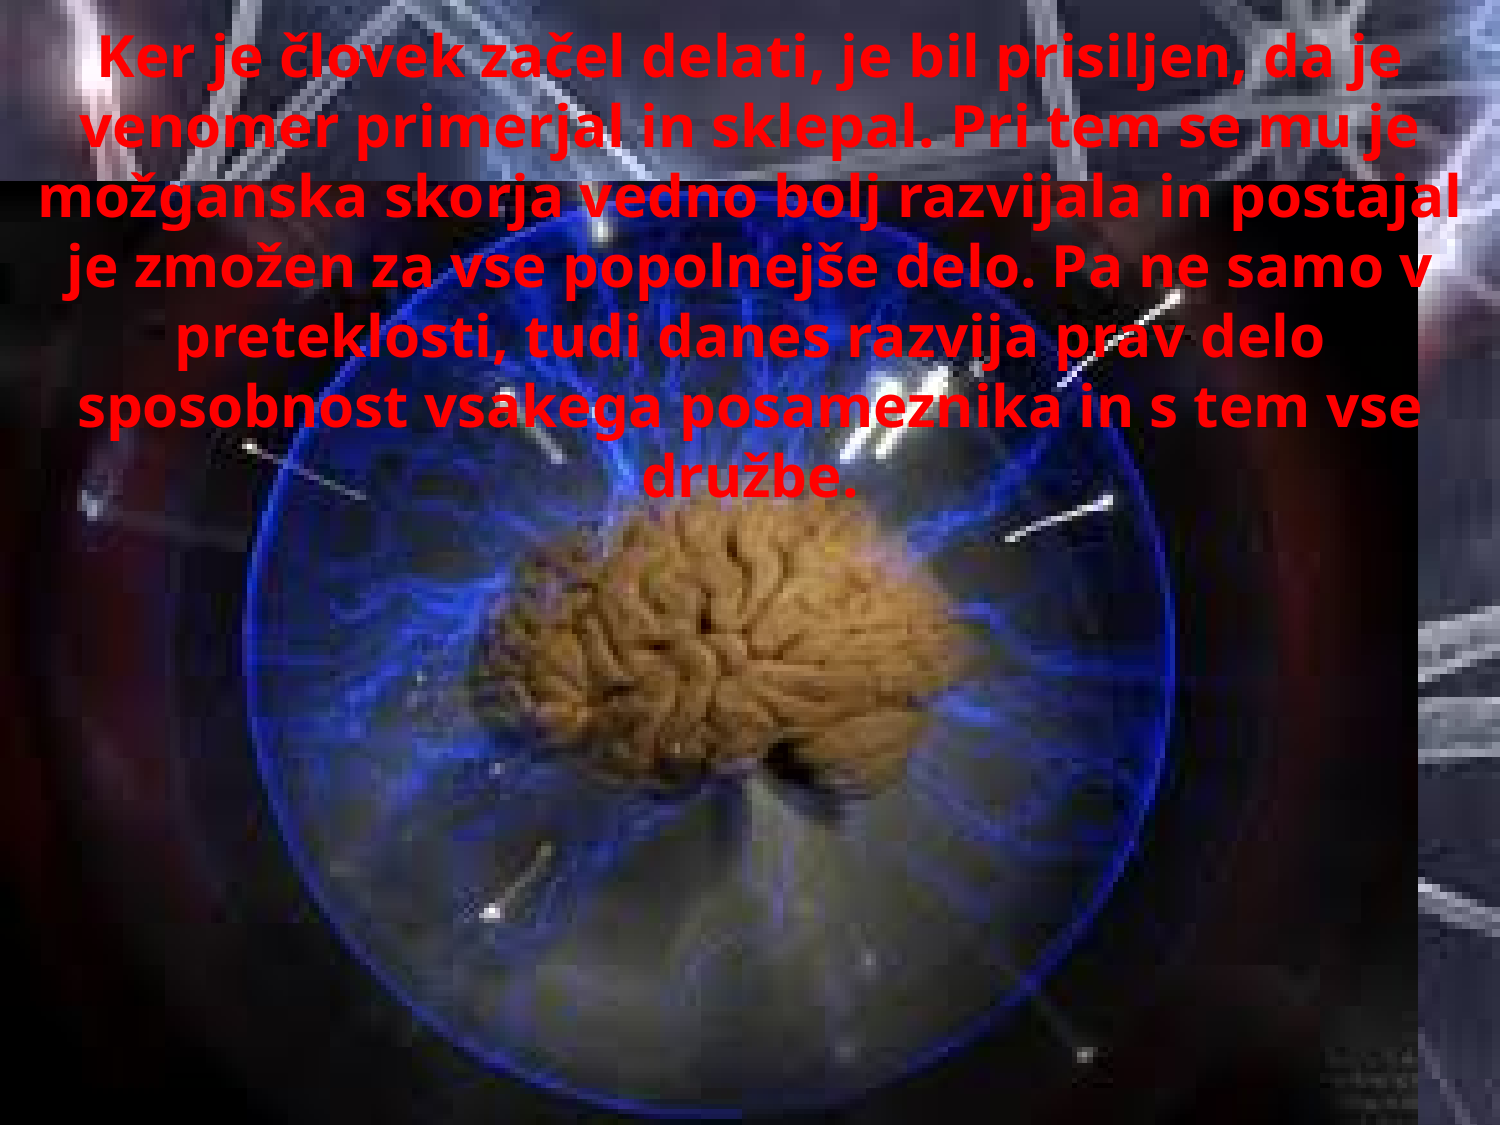

# Ker je človek začel delati, je bil prisiljen, da je venomer primerjal in sklepal. Pri tem se mu je možganska skorja vedno bolj razvijala in postajal je zmožen za vse popolnejše delo. Pa ne samo v preteklosti, tudi danes razvija prav delo sposobnost vsakega posameznika in s tem vse družbe.